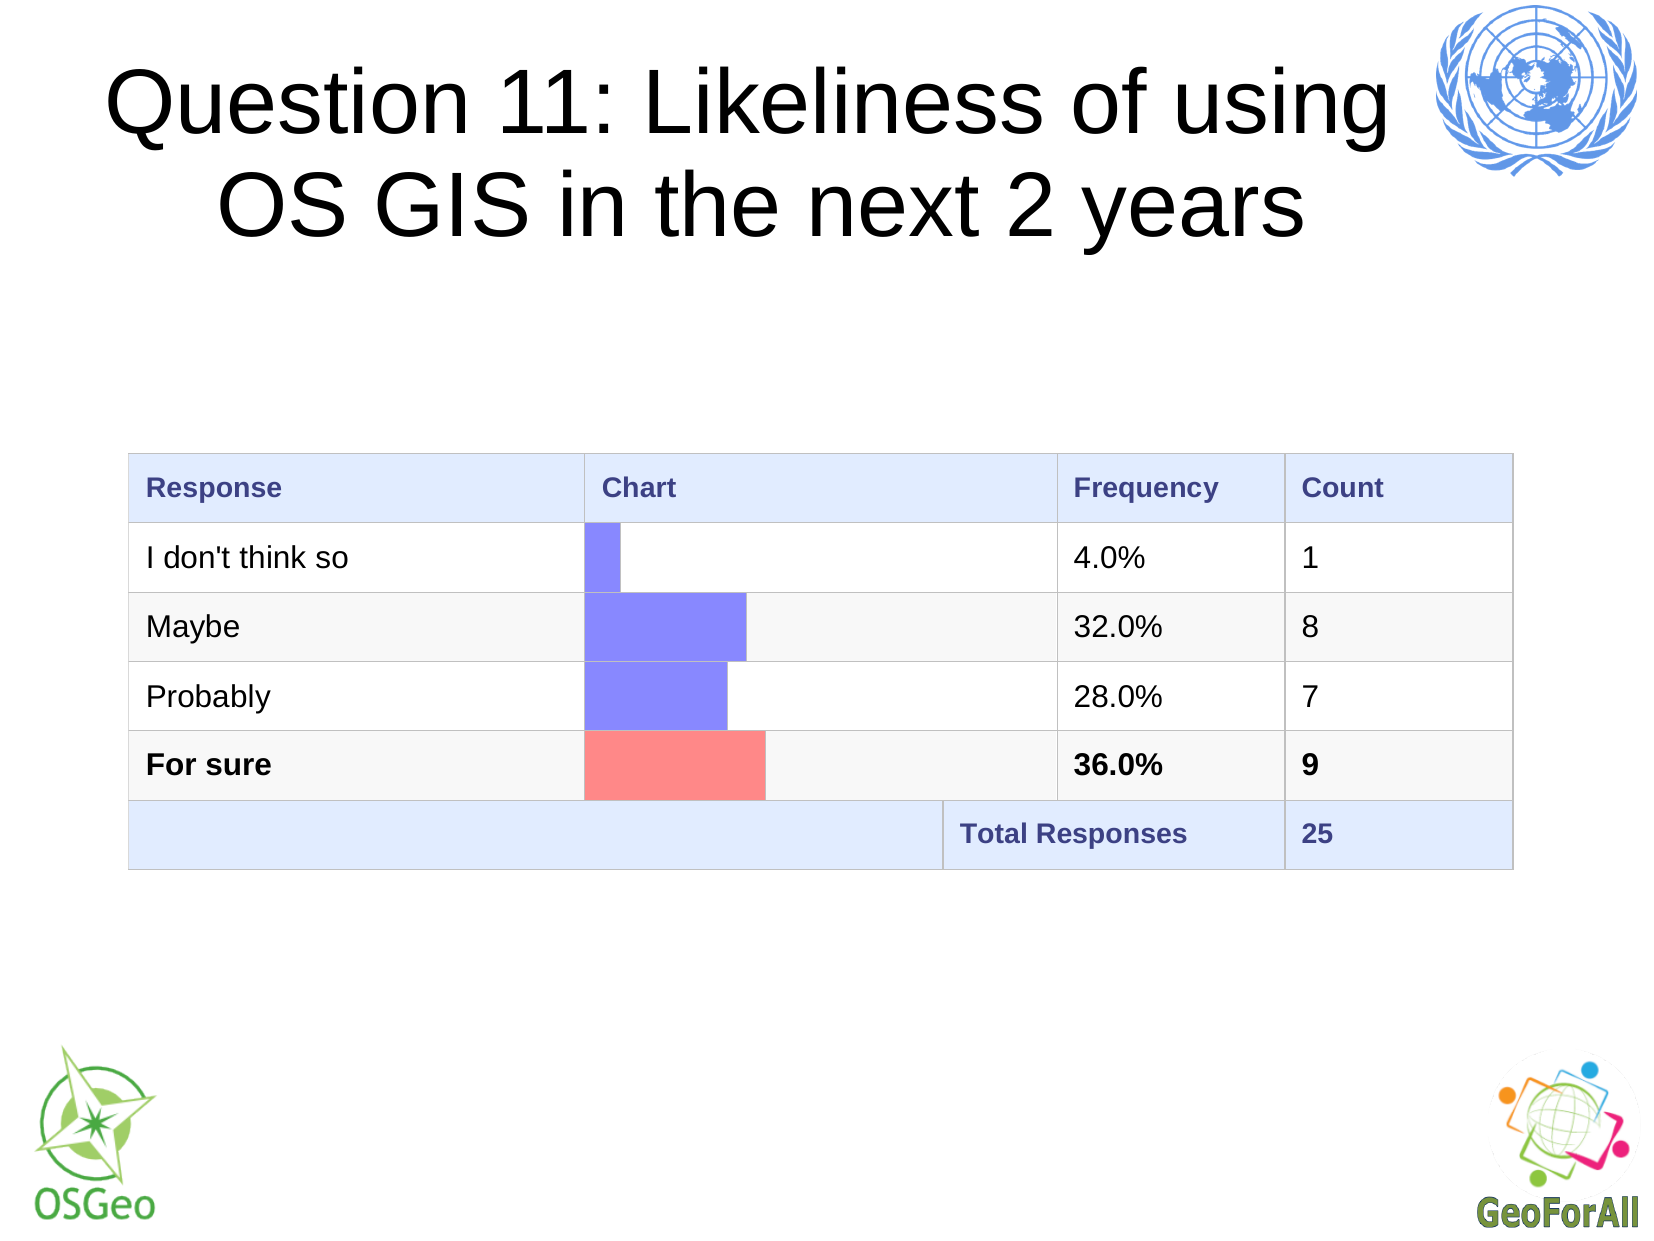

# Question 11: Likeliness of using OS GIS in the next 2 years